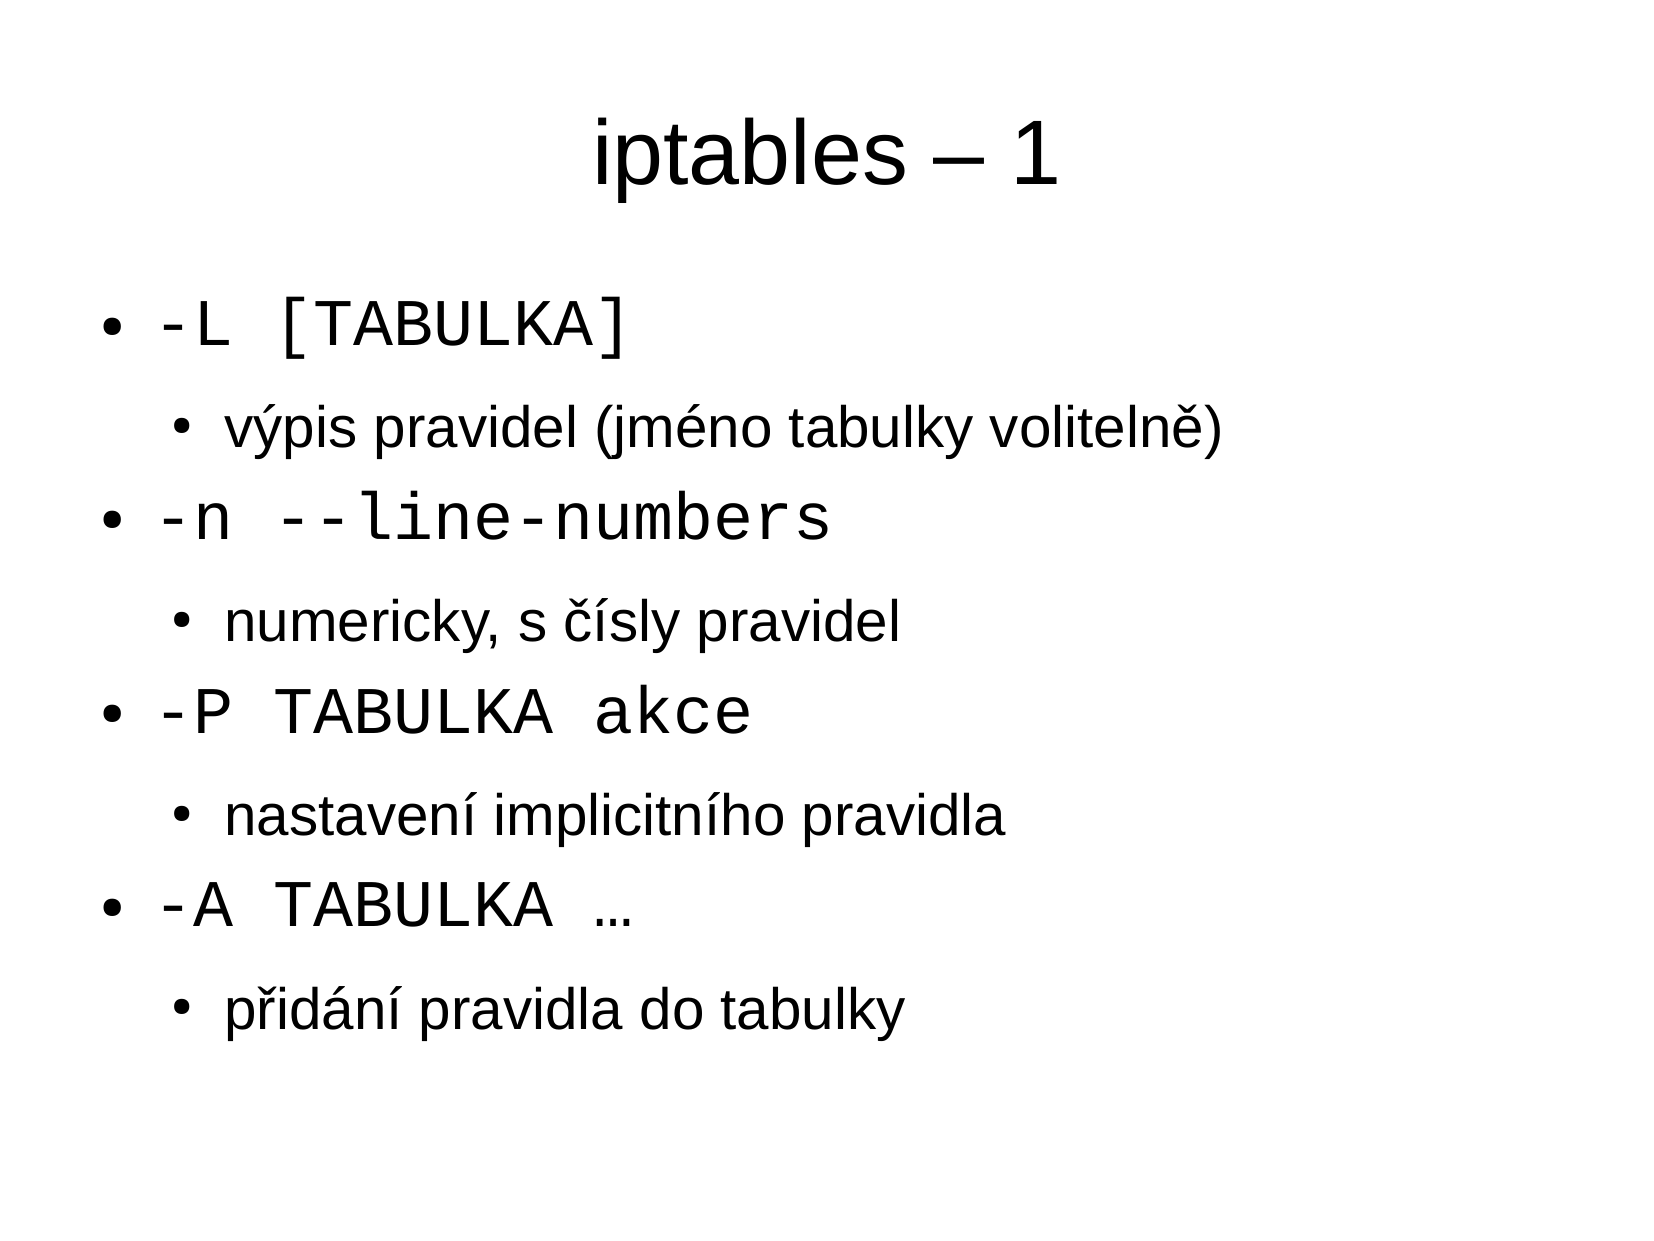

# iptables – 1
-L [TABULKA]
výpis pravidel (jméno tabulky volitelně)
-n --line-numbers
numericky, s čísly pravidel
-P TABULKA akce
nastavení implicitního pravidla
-A TABULKA …
přidání pravidla do tabulky